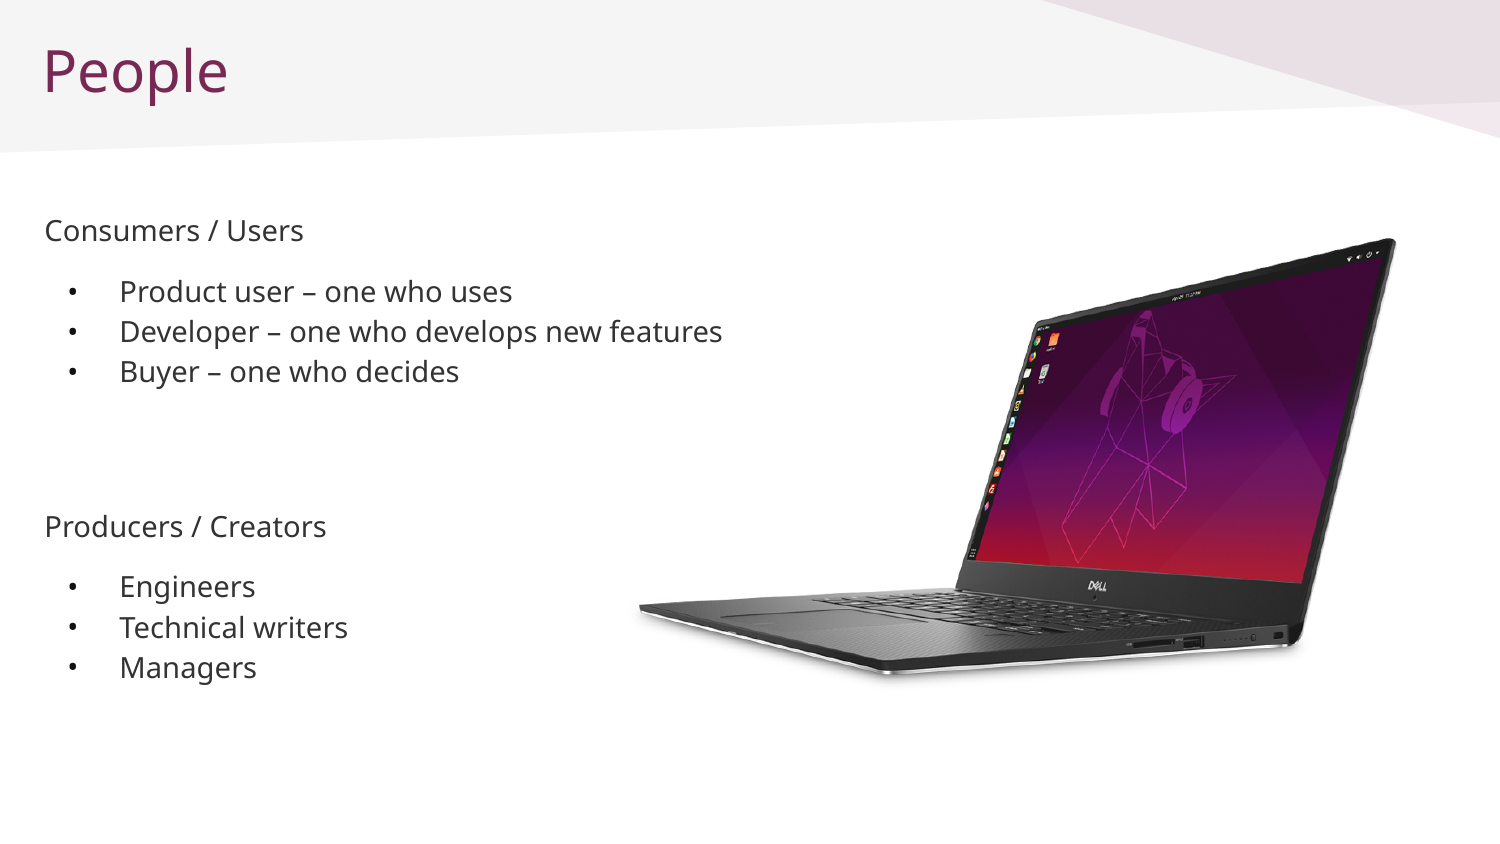

# People
Consumers / Users
Product user – one who uses
Developer – one who develops new features
Buyer – one who decides
Producers / Creators
Engineers
Technical writers
Managers